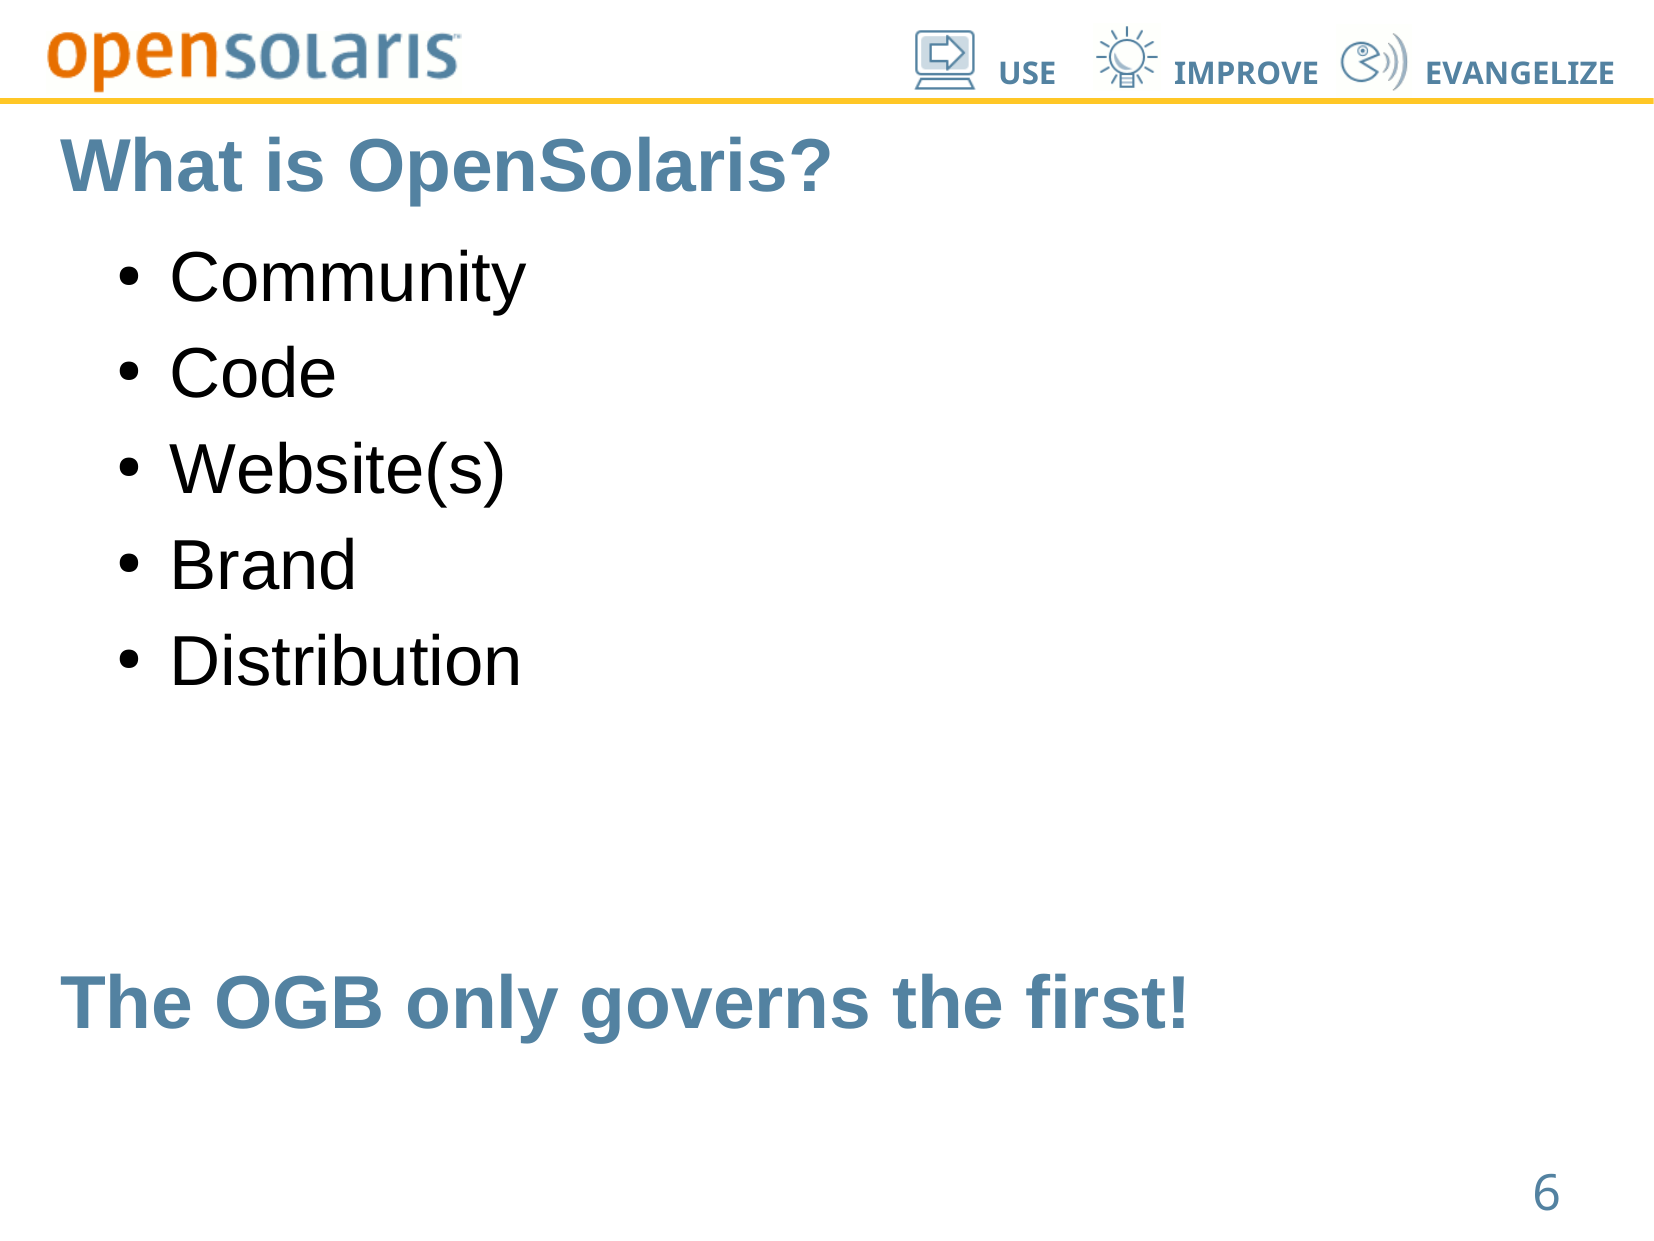

# What is OpenSolaris?
Community
Code
Website(s)
Brand
Distribution
The OGB only governs the first!